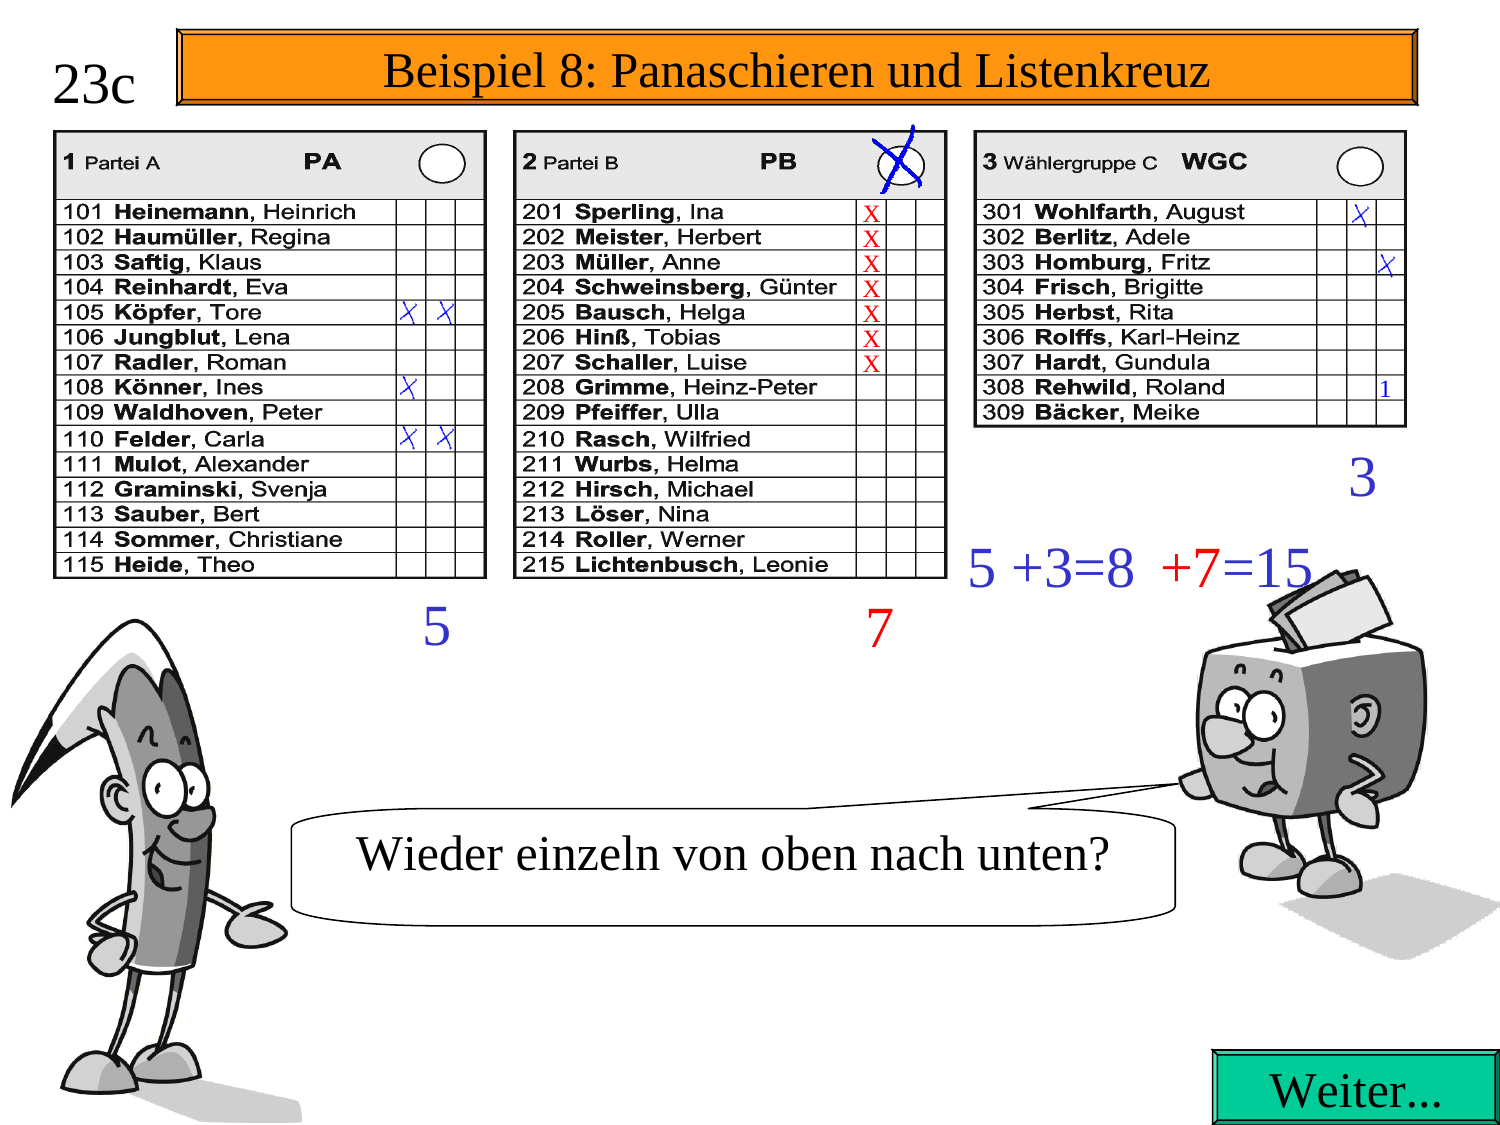

Beispiel 8: Panaschieren und Listenkreuz
Beispiel 8: Panaschieren und Listenkreuz
23c
X
X
X
X
X
X
X
1
3
5 +3=8
+7=15
5
7
Wieder einzeln von oben nach unten?
Weiter...